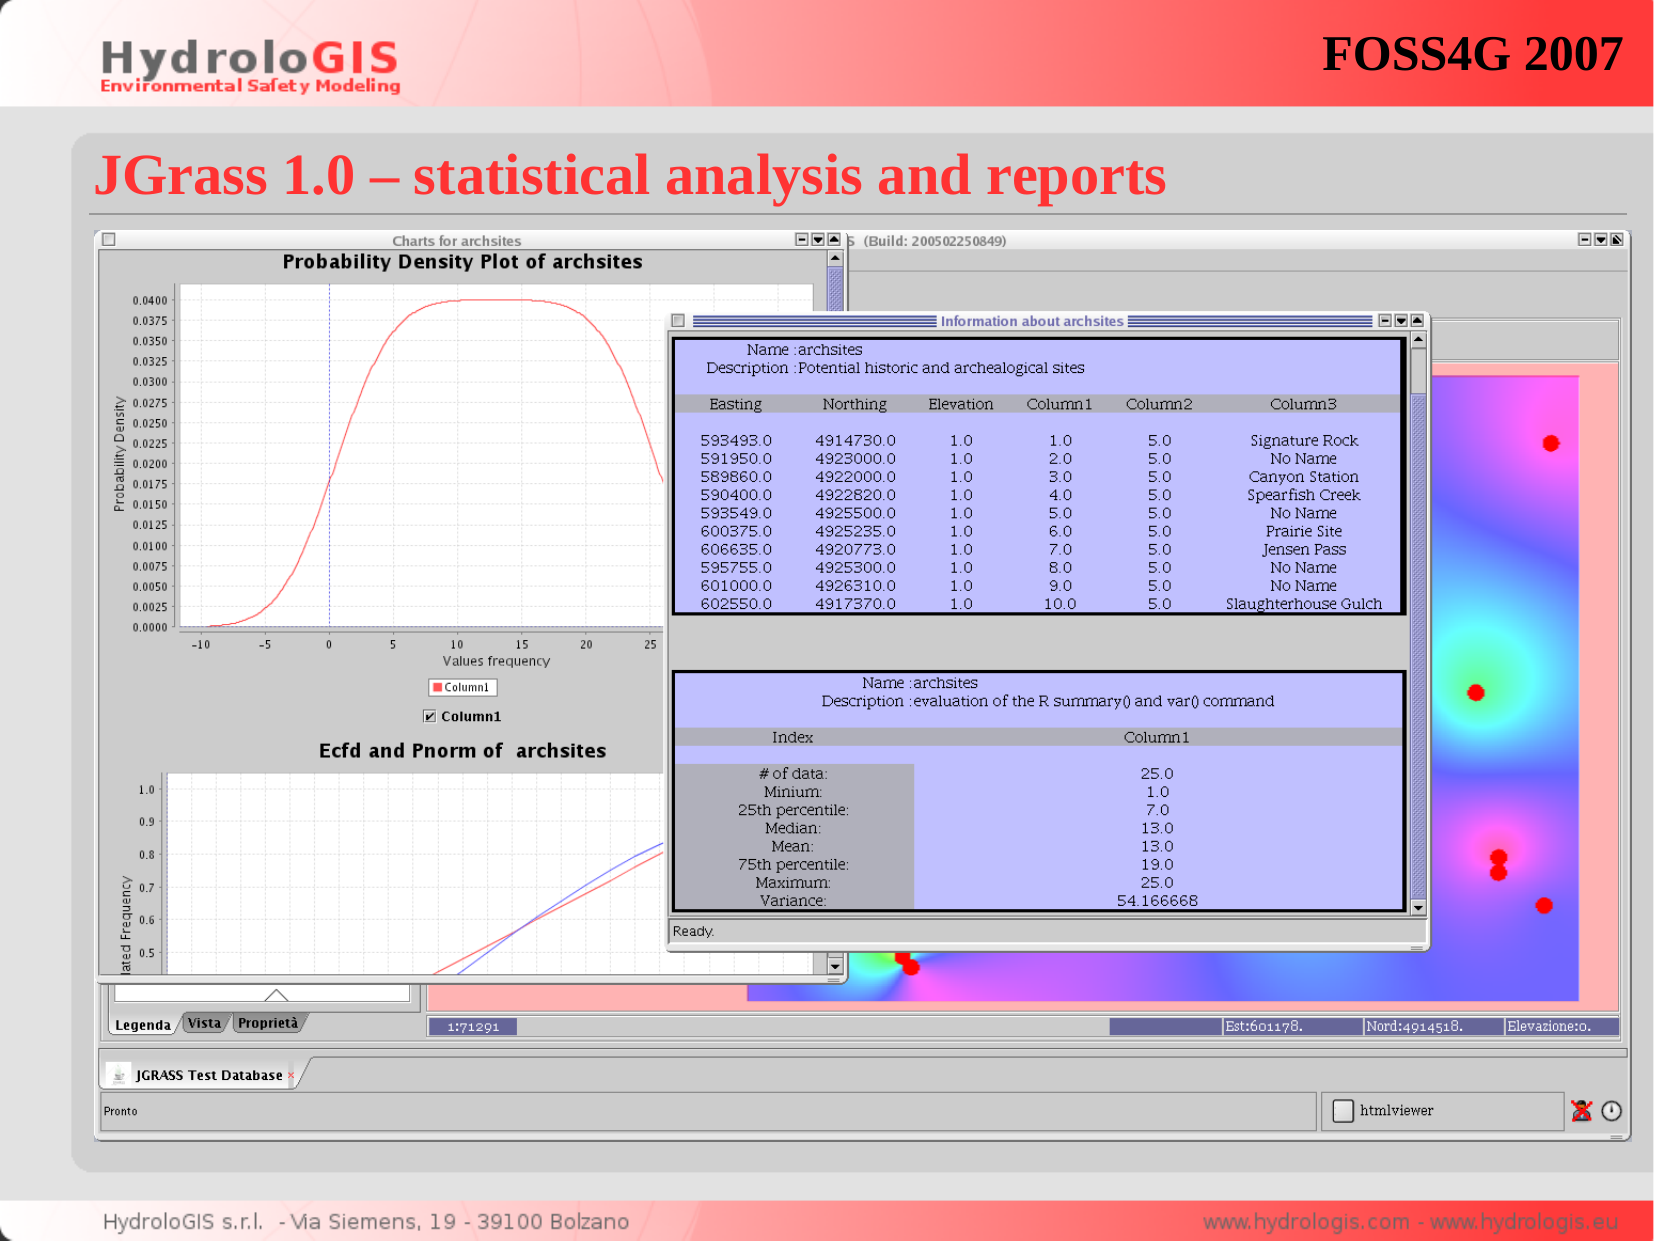

# JGrass 1.0 – statistical analysis and reports